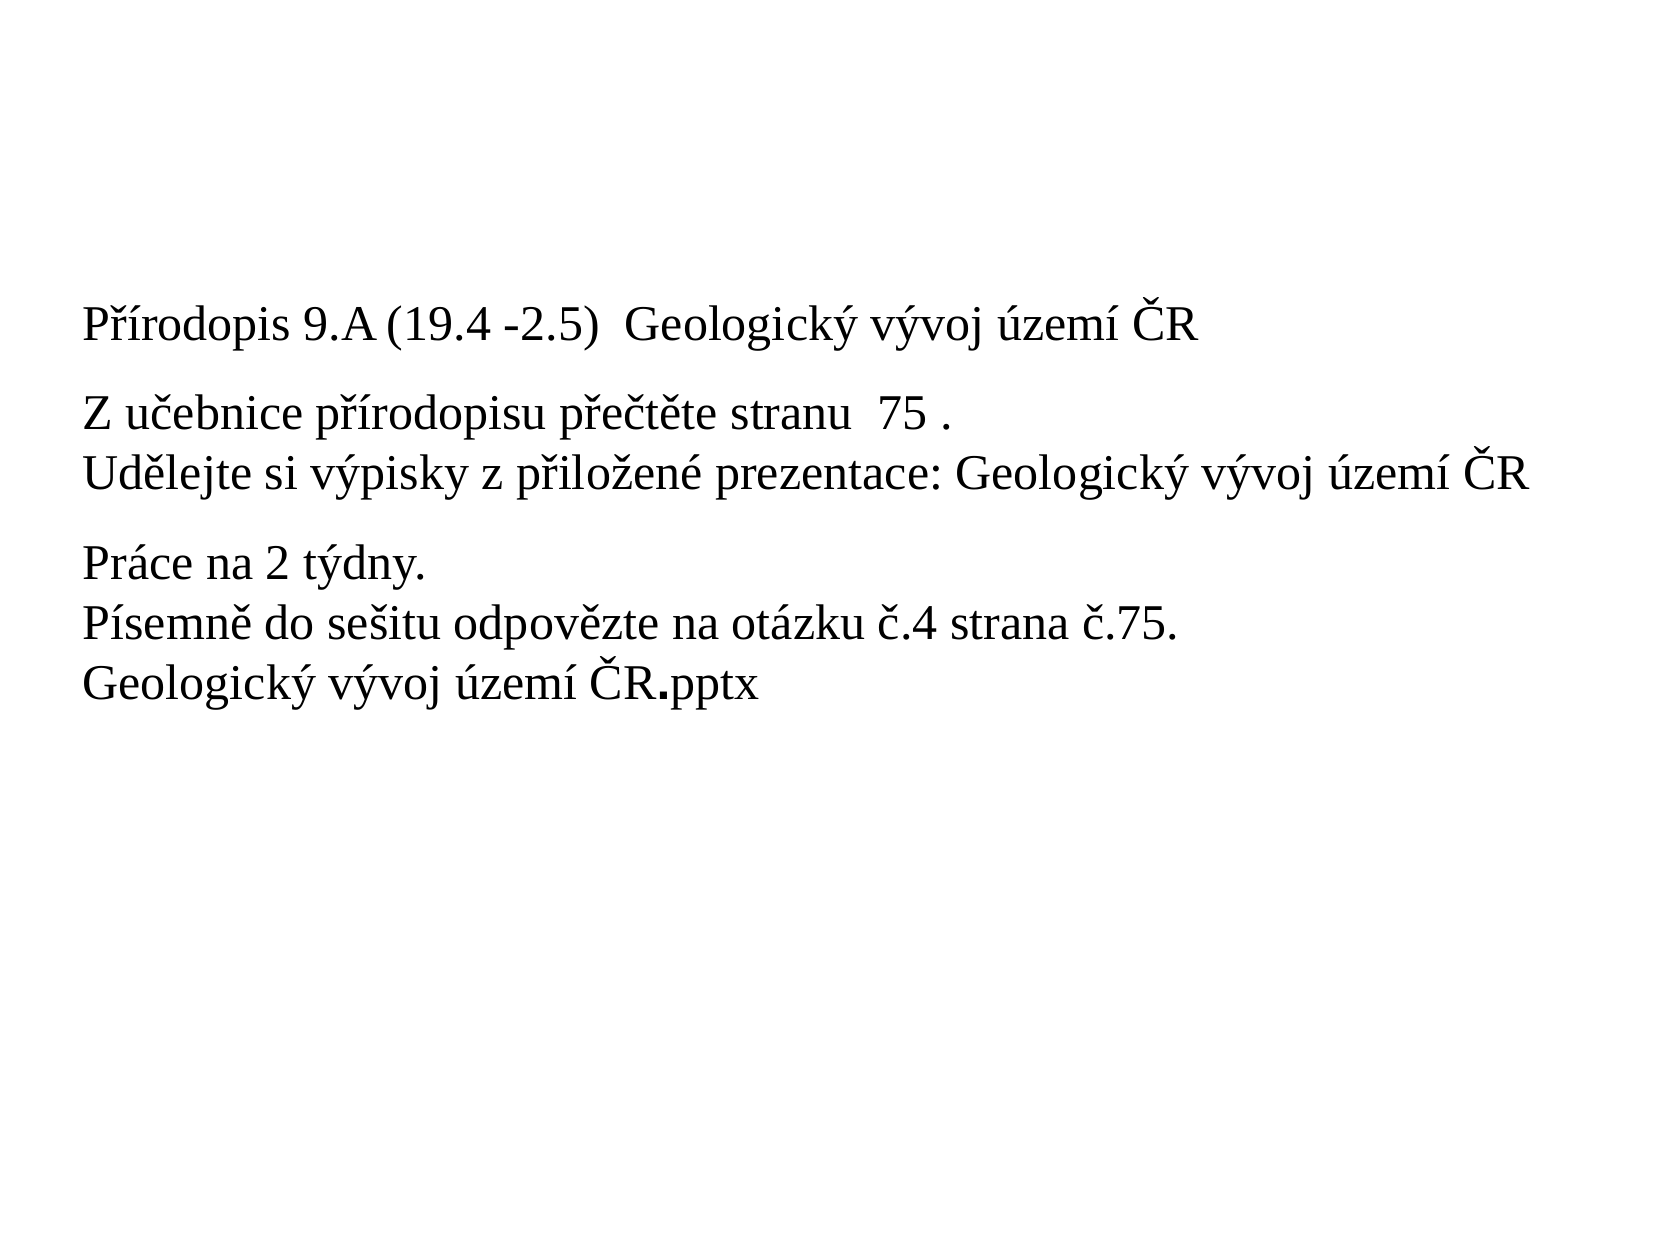

#
Přírodopis 9.A (19.4 -2.5) Geologický vývoj území ČR
Z učebnice přírodopisu přečtěte stranu 75 .
Udělejte si výpisky z přiložené prezentace: Geologický vývoj území ČR
Práce na 2 týdny.
Písemně do sešitu odpovězte na otázku č.4 strana č.75.
Geologický vývoj území ČR.pptx